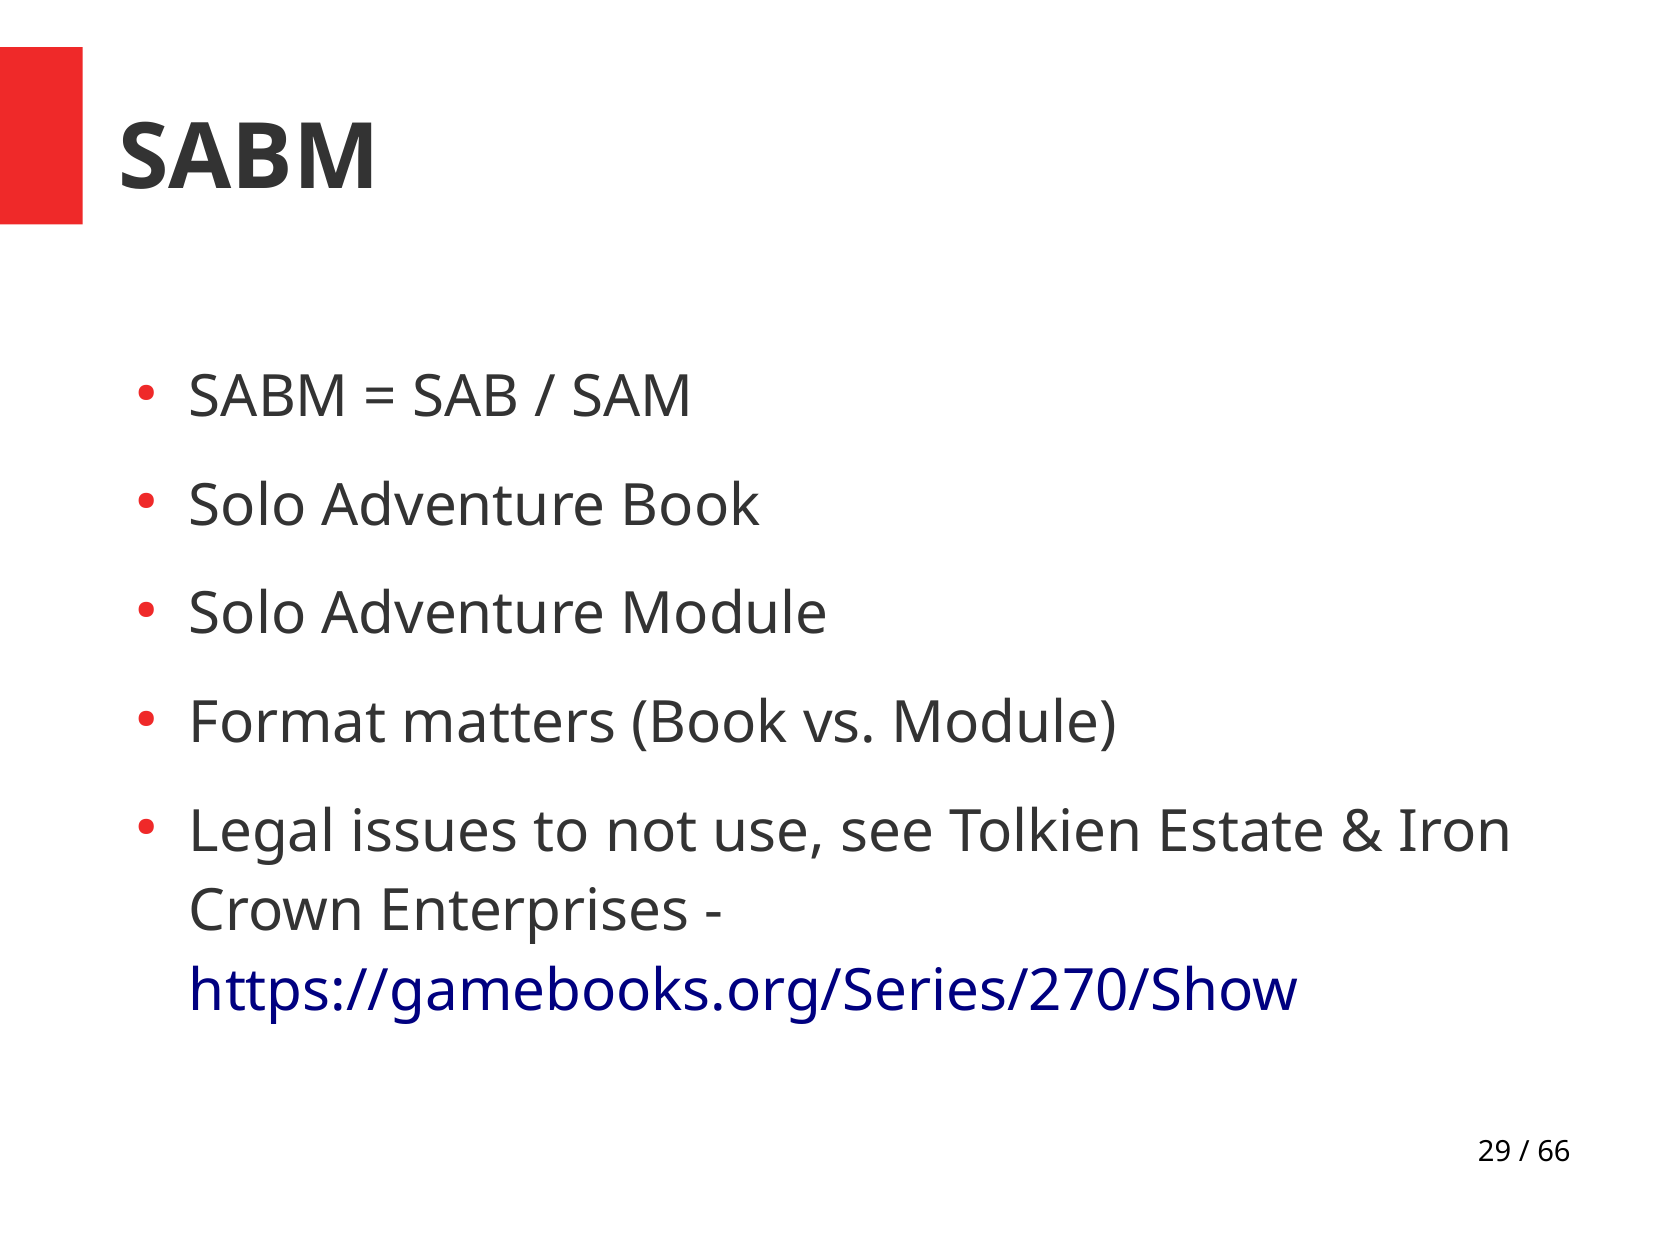

# SABM
SABM = SAB / SAM
Solo Adventure Book
Solo Adventure Module
Format matters (Book vs. Module)
Legal issues to not use, see Tolkien Estate & Iron Crown Enterprises - https://gamebooks.org/Series/270/Show
29